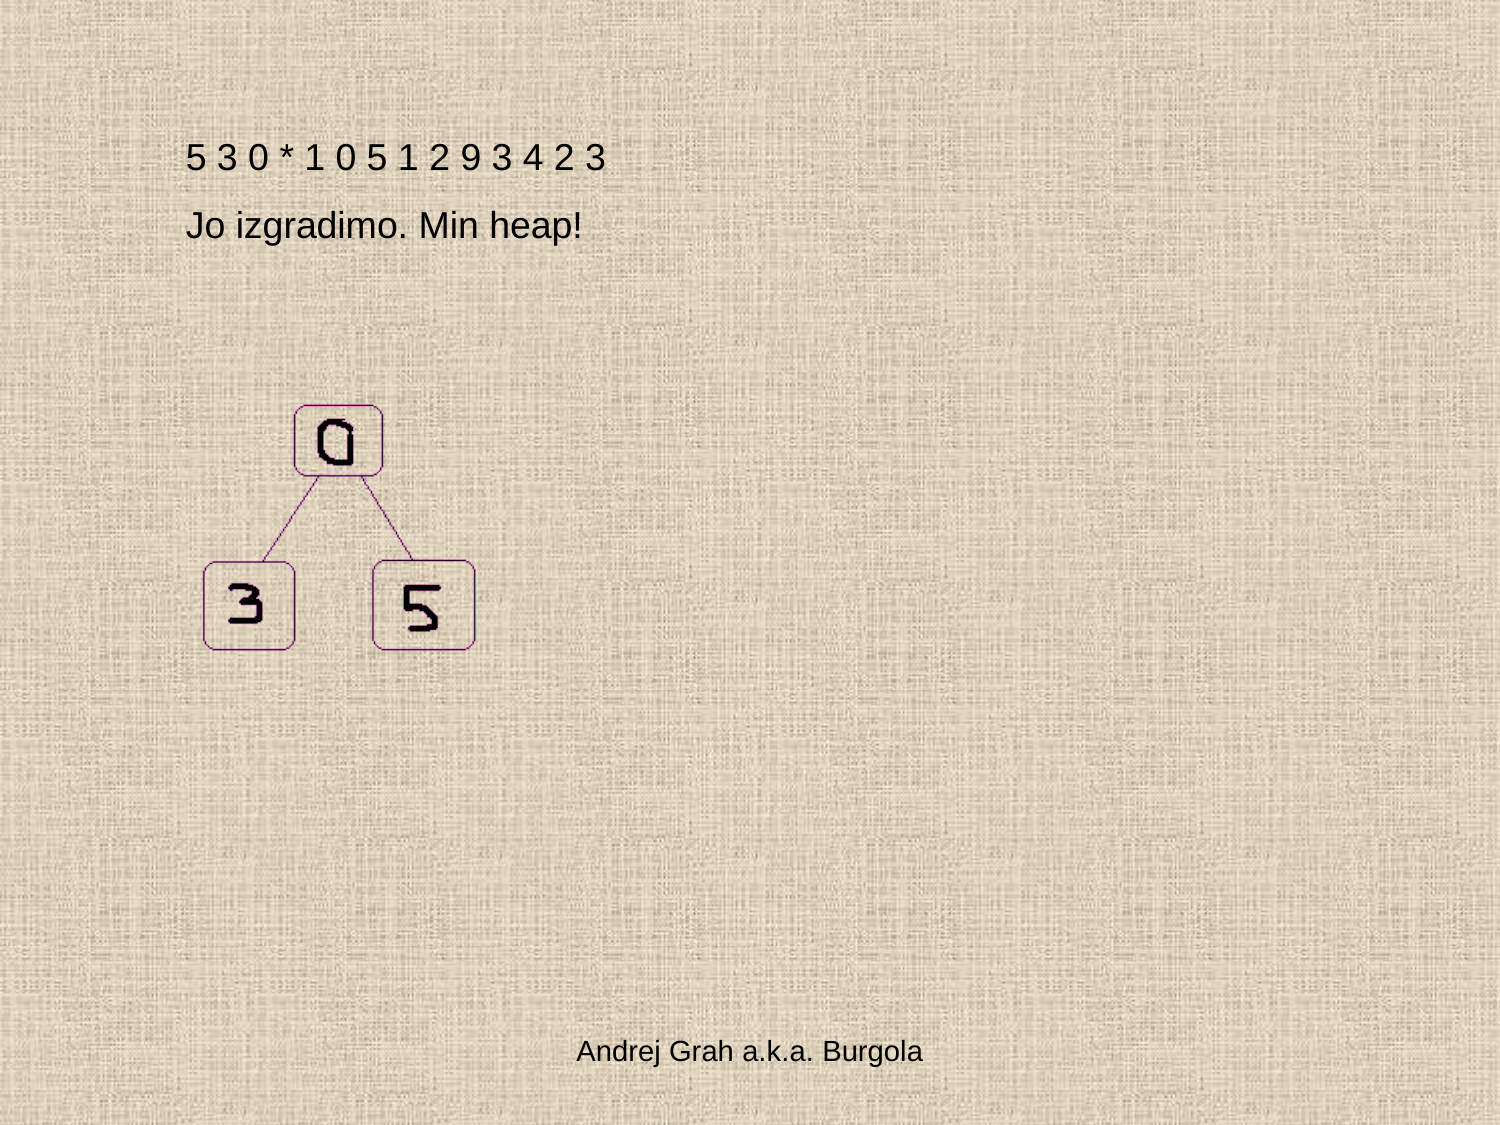

5 3 0 * 1 0 5 1 2 9 3 4 2 3
Jo izgradimo. Min heap!
Andrej Grah a.k.a. Burgola